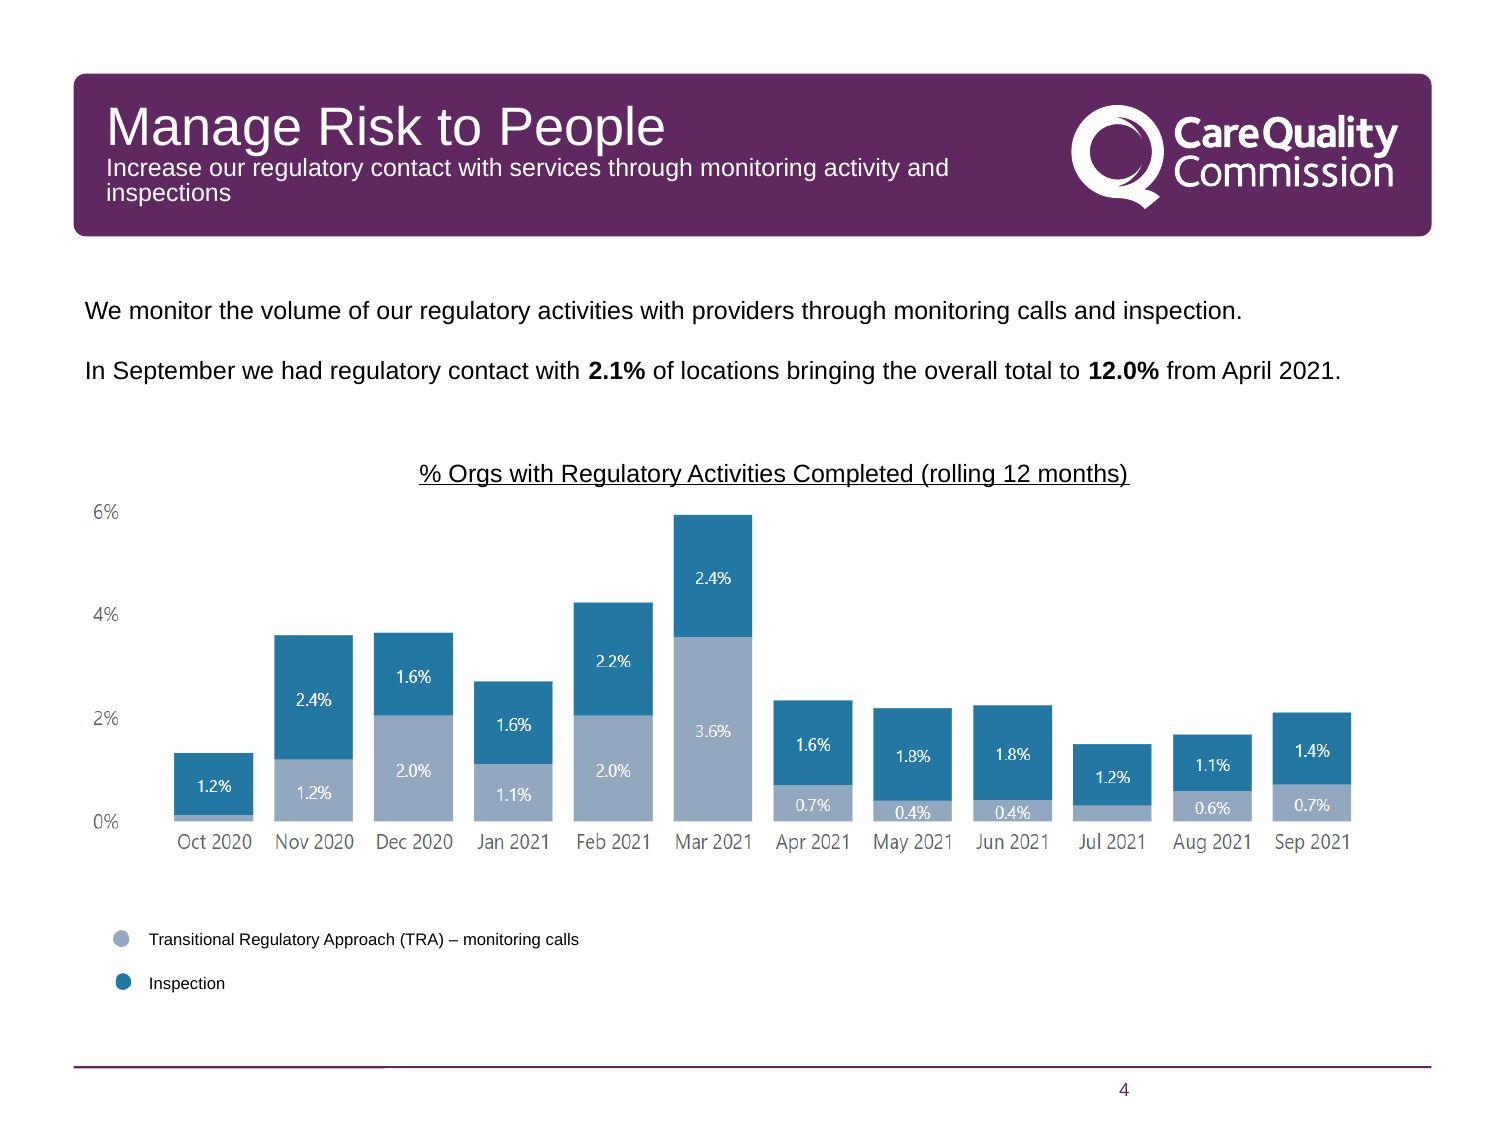

# Manage Risk to People Increase our regulatory contact with services through monitoring activity and inspections
We monitor the volume of our regulatory activities with providers through monitoring calls and inspection.
In September we had regulatory contact with 2.1% of locations bringing the overall total to 12.0% from April 2021.
% Orgs with Regulatory Activities Completed (rolling 12 months)
Transitional Regulatory Approach (TRA) – monitoring calls
Inspection